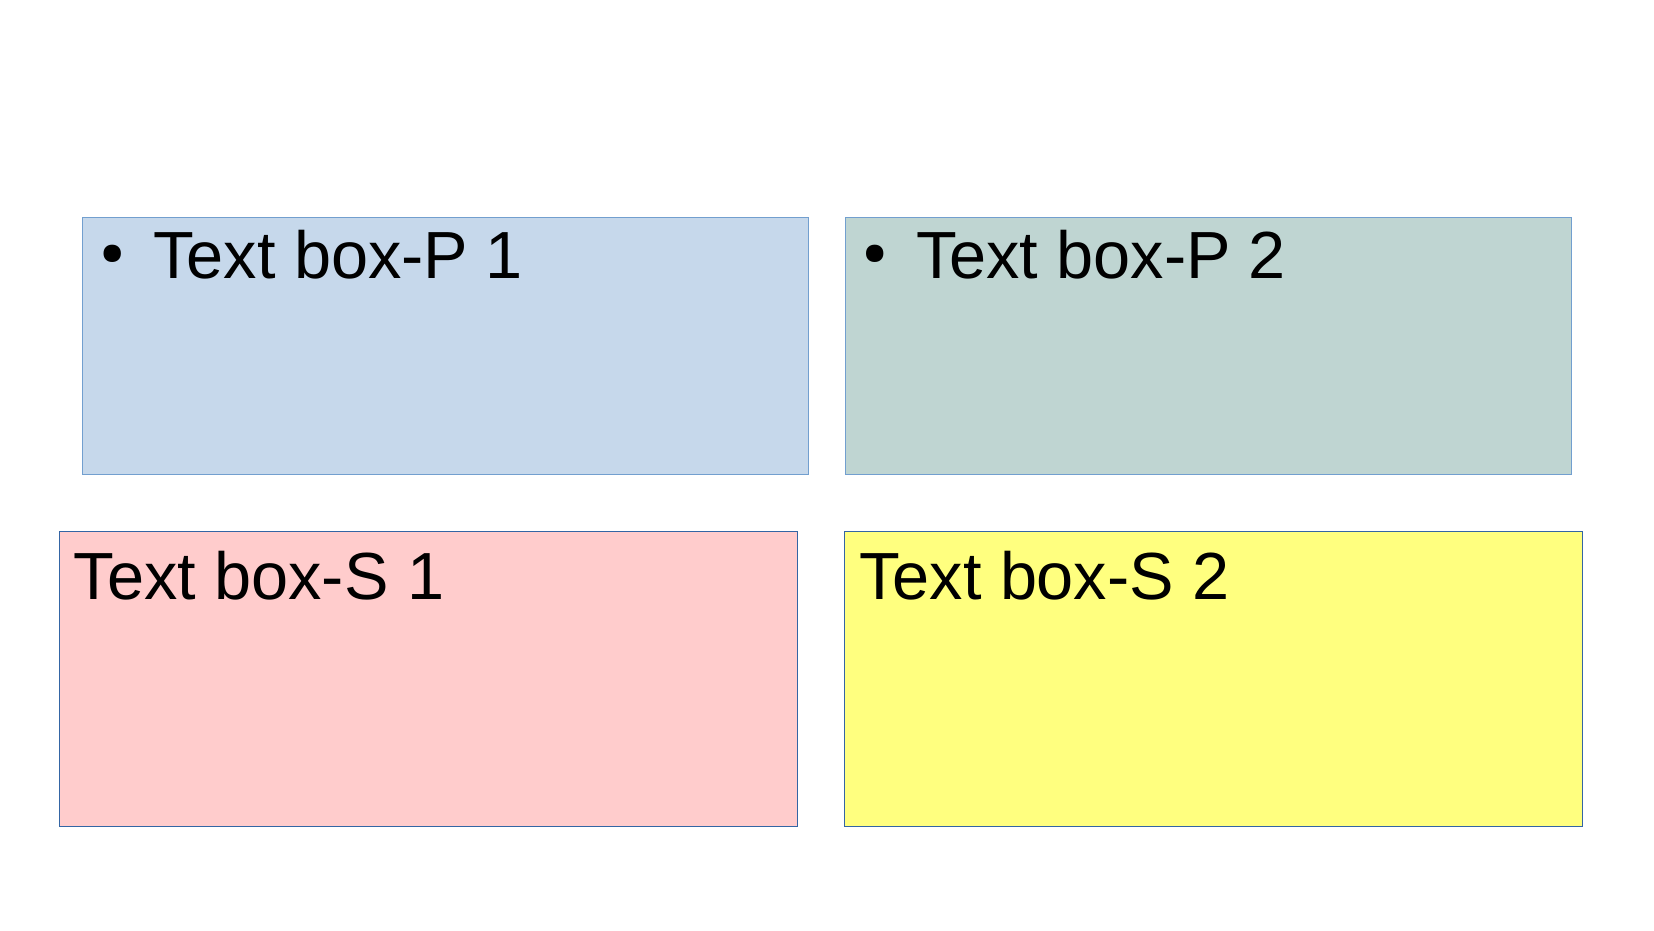

#
Text box-P 1
Text box-P 2
Text box-S 1
Text box-S 2